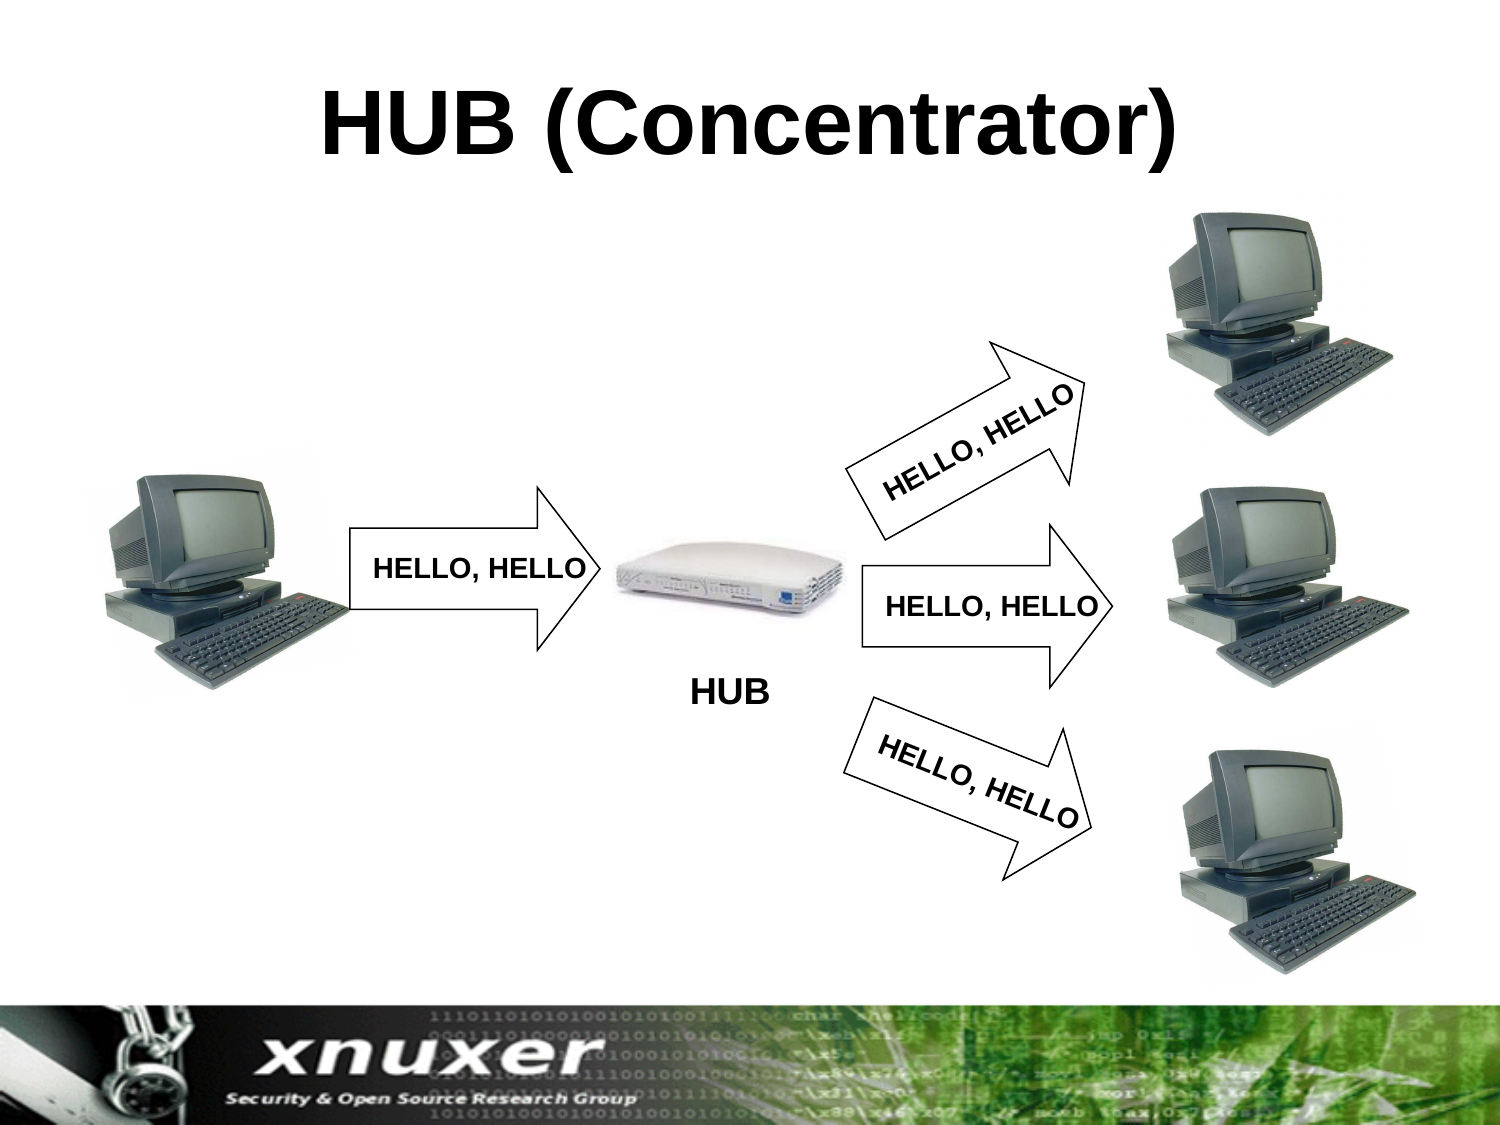

# HUB (Concentrator)
 HELLO, HELLO
 HELLO, HELLO
 HELLO, HELLO
HUB
 HELLO, HELLO